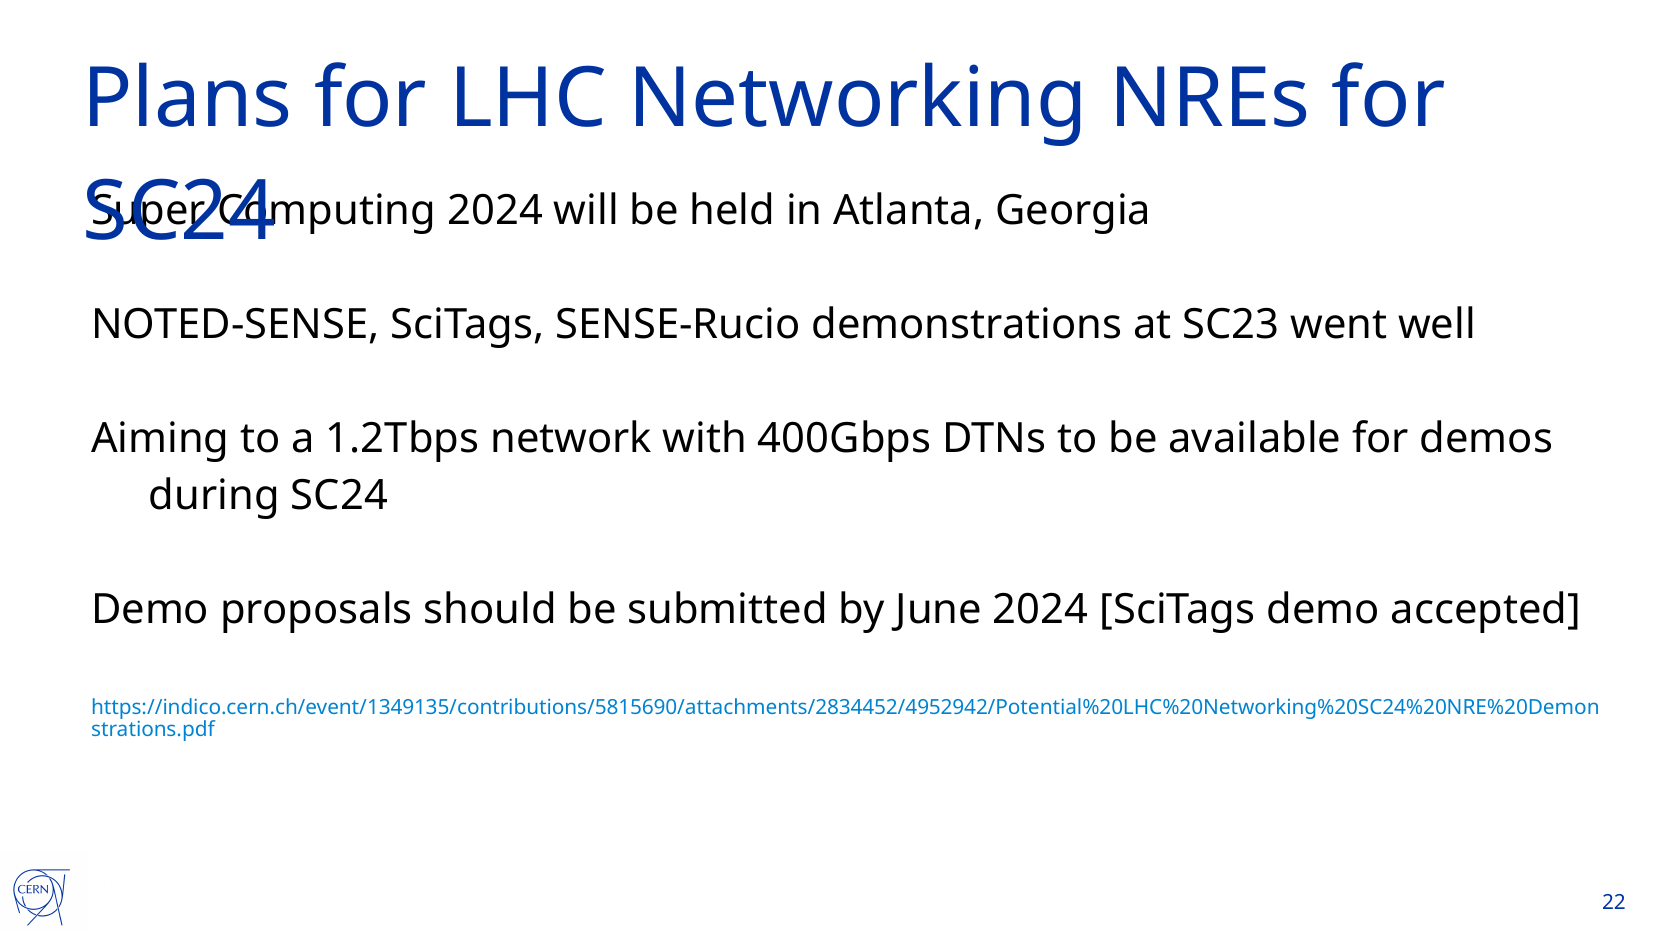

# Plans for LHC Networking NREs for SC24
Super Computing 2024 will be held in Atlanta, Georgia
NOTED-SENSE, SciTags, SENSE-Rucio demonstrations at SC23 went well
Aiming to a 1.2Tbps network with 400Gbps DTNs to be available for demos during SC24
Demo proposals should be submitted by June 2024 [SciTags demo accepted]
https://indico.cern.ch/event/1349135/contributions/5815690/attachments/2834452/4952942/Potential%20LHC%20Networking%20SC24%20NRE%20Demonstrations.pdf
22